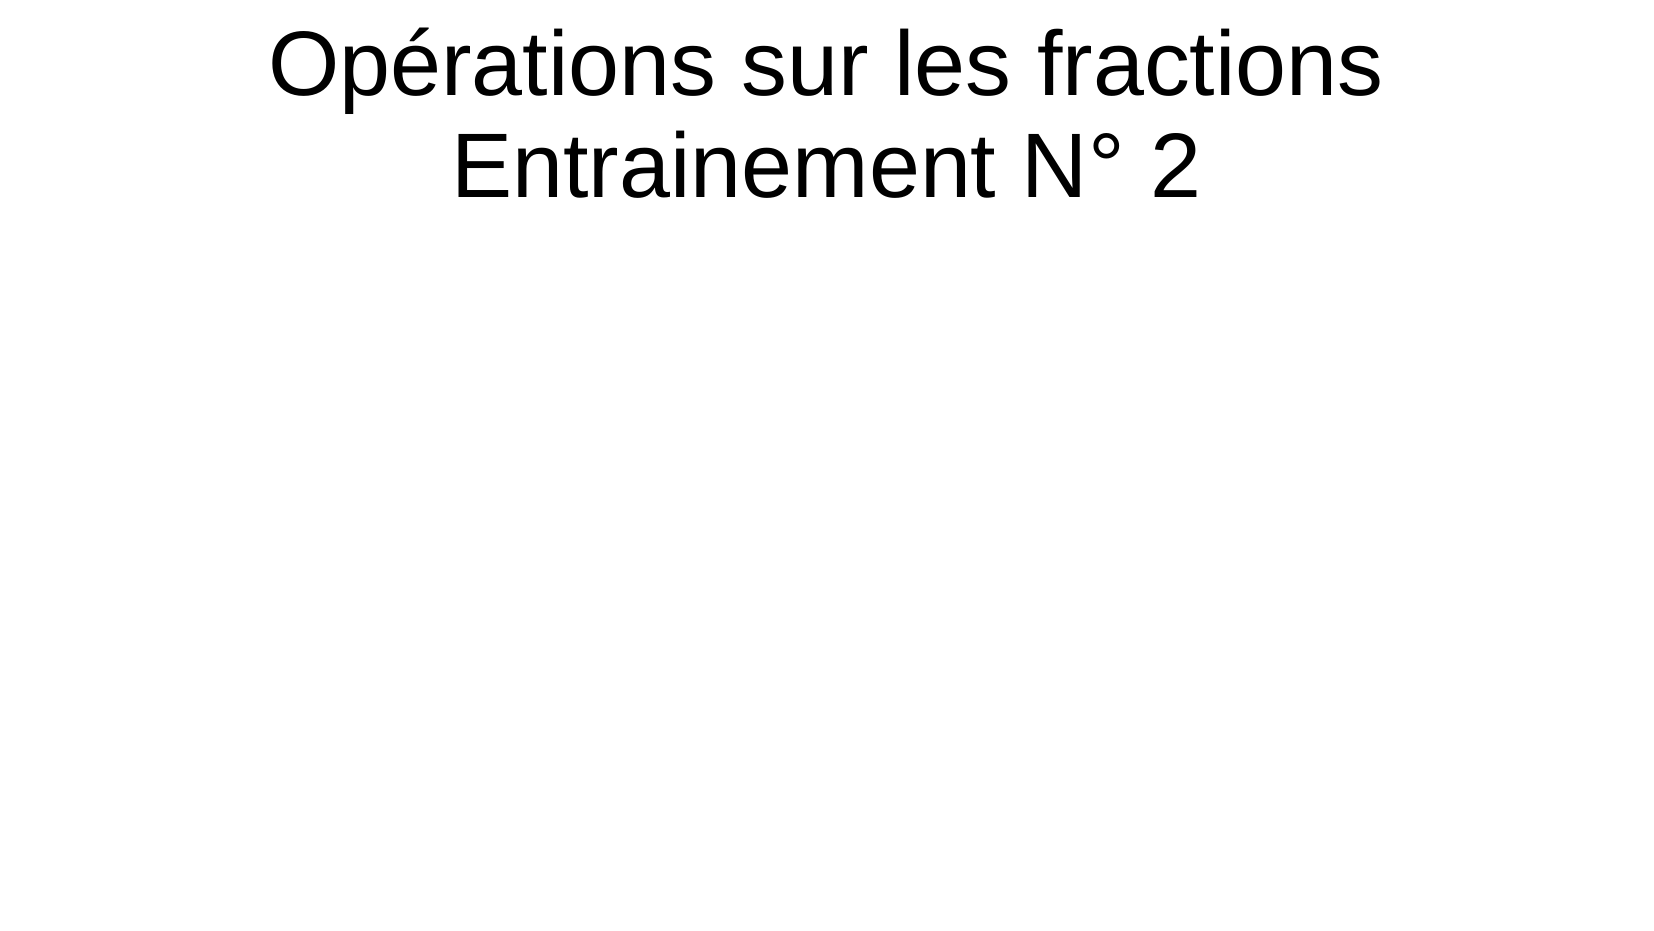

# Opérations sur les fractions Entrainement N° 2